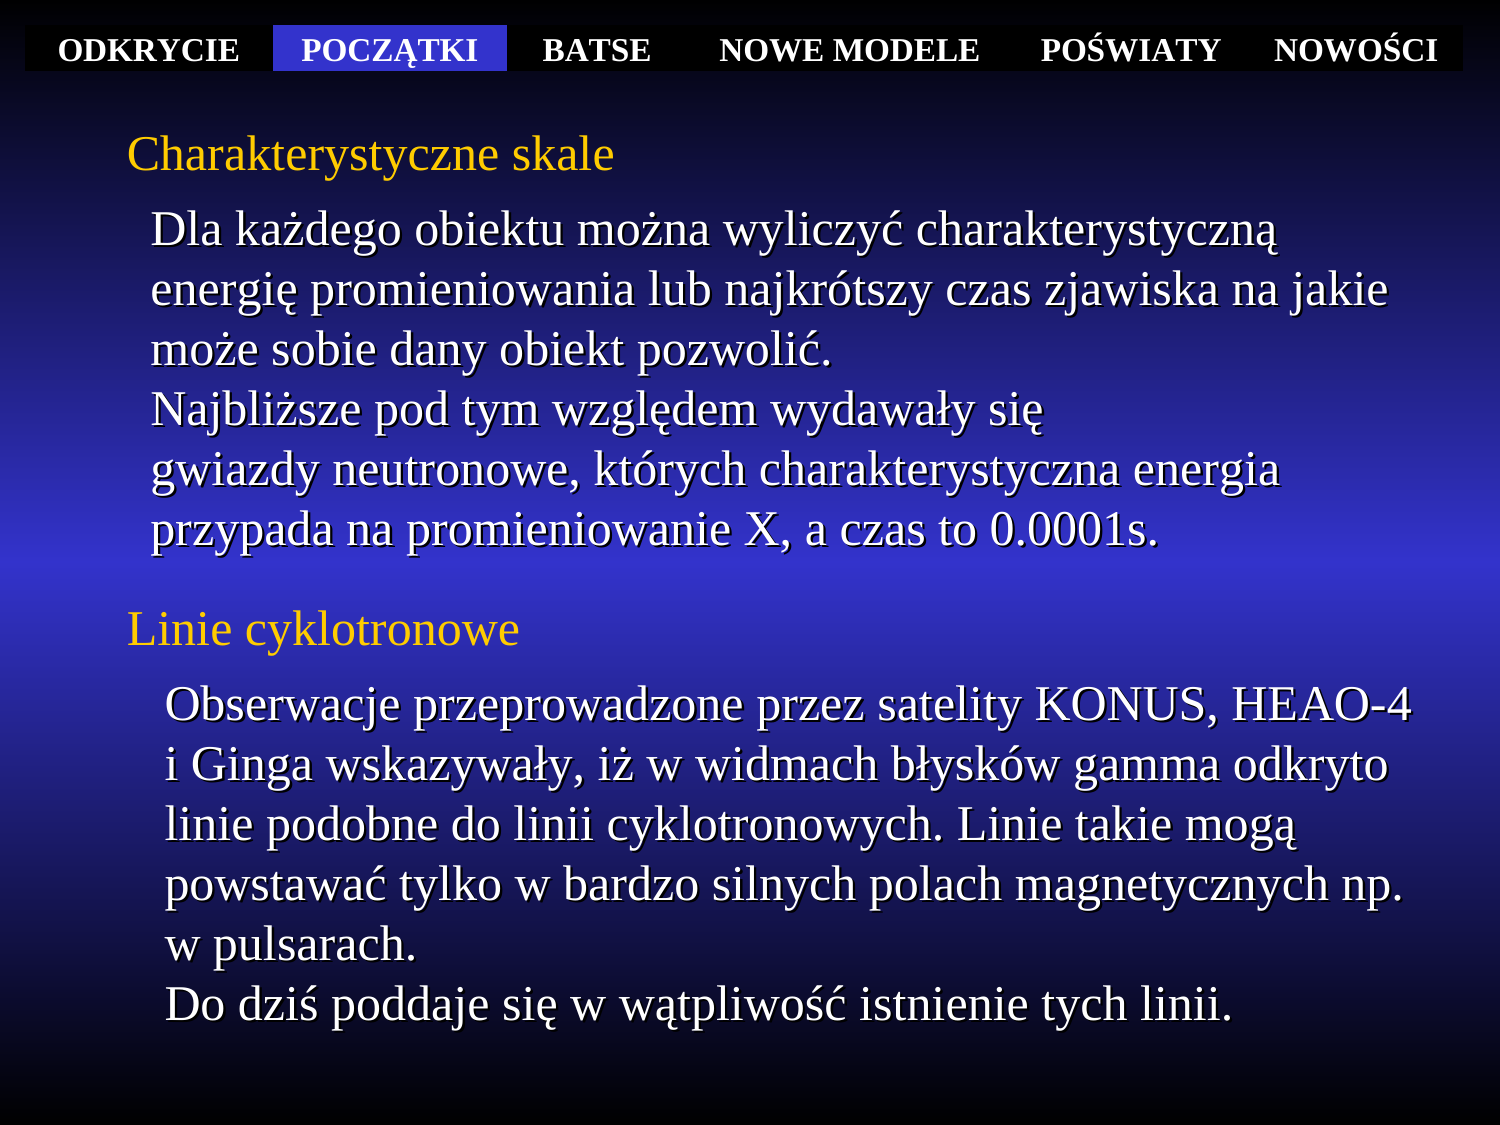

| ODKRYCIE | POCZĄTKI | BATSE | NOWE MODELE | POŚWIATY | NOWOŚCI |
| --- | --- | --- | --- | --- | --- |
Charakterystyczne skale
Dla każdego obiektu można wyliczyć charakterystyczną
energię promieniowania lub najkrótszy czas zjawiska na jakie
może sobie dany obiekt pozwolić.
Najbliższe pod tym względem wydawały się
gwiazdy neutronowe, których charakterystyczna energia
przypada na promieniowanie X, a czas to 0.0001s.
Linie cyklotronowe
Obserwacje przeprowadzone przez satelity KONUS, HEAO-4
i Ginga wskazywały, iż w widmach błysków gamma odkryto
linie podobne do linii cyklotronowych. Linie takie mogą
powstawać tylko w bardzo silnych polach magnetycznych np.
w pulsarach.
Do dziś poddaje się w wątpliwość istnienie tych linii.